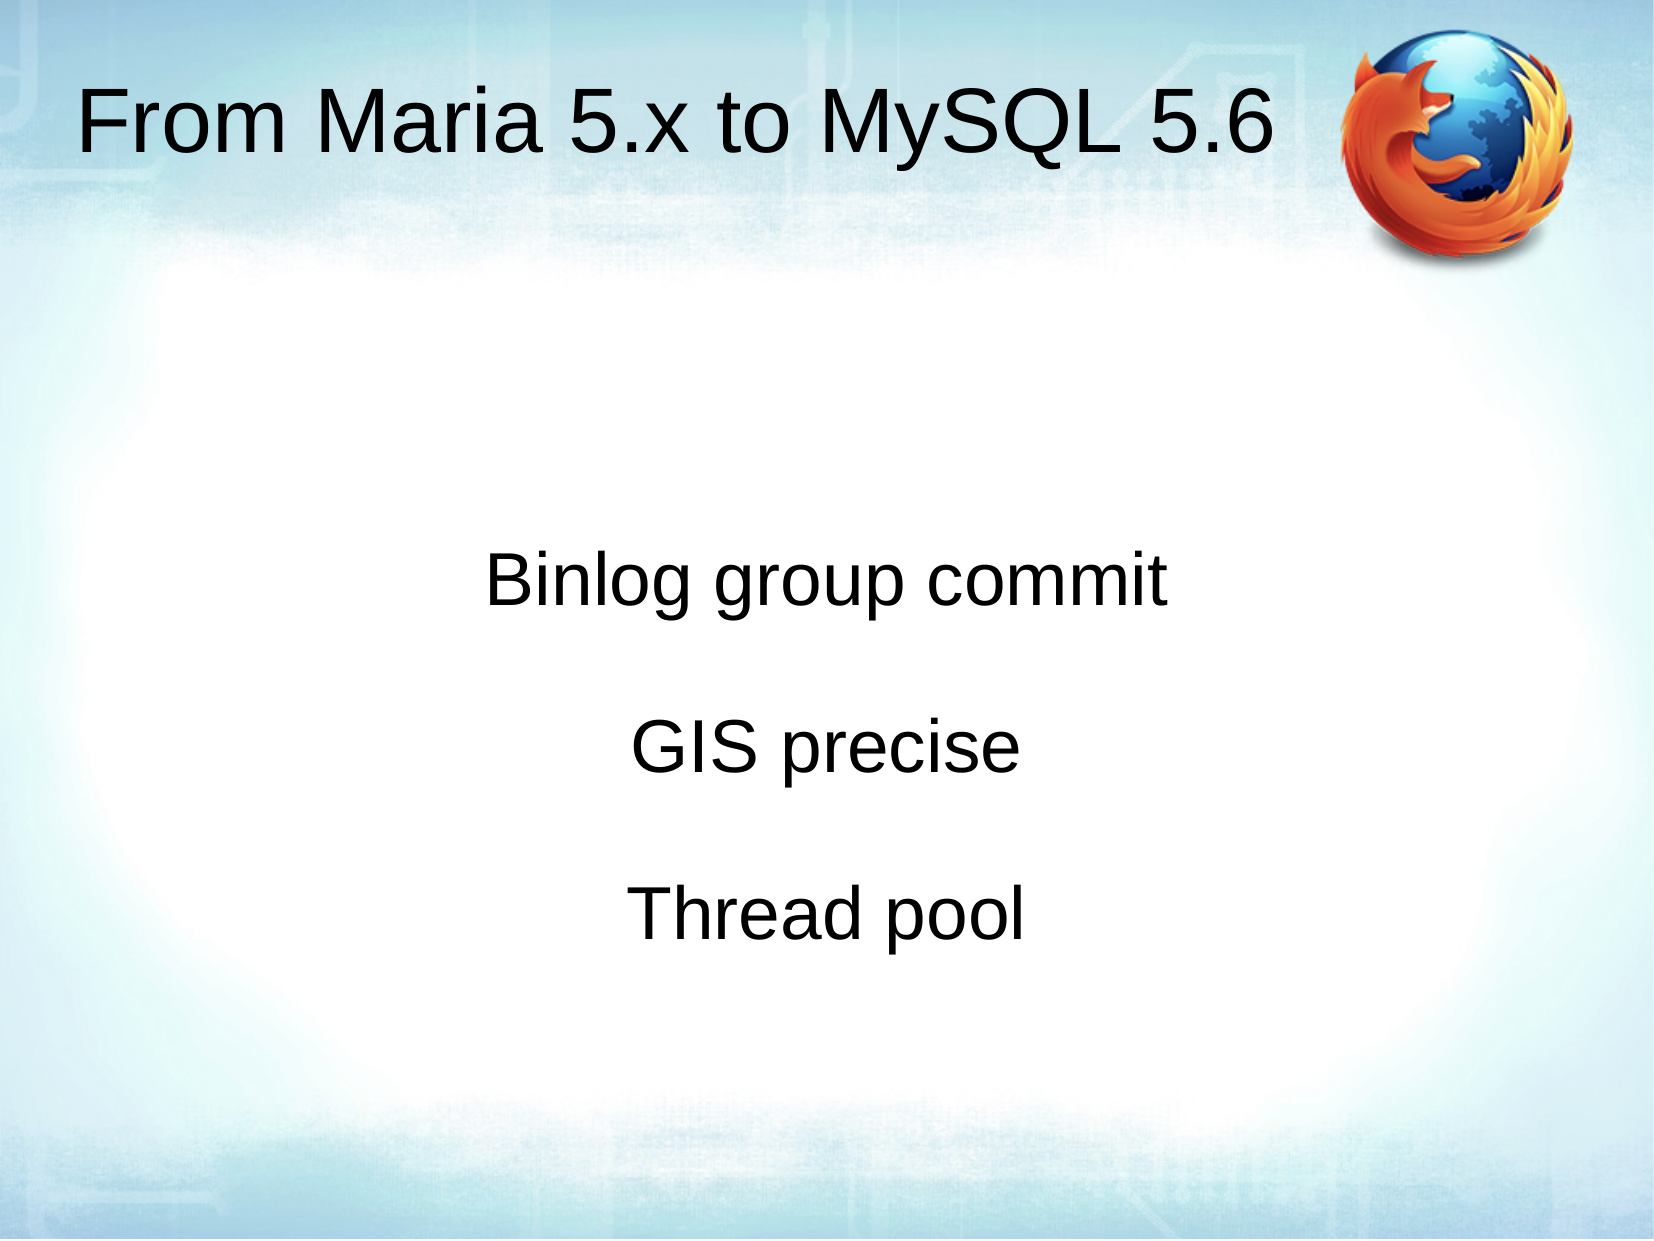

# From Maria 5.x to MySQL 5.6
Binlog group commit
GIS precise
Thread pool